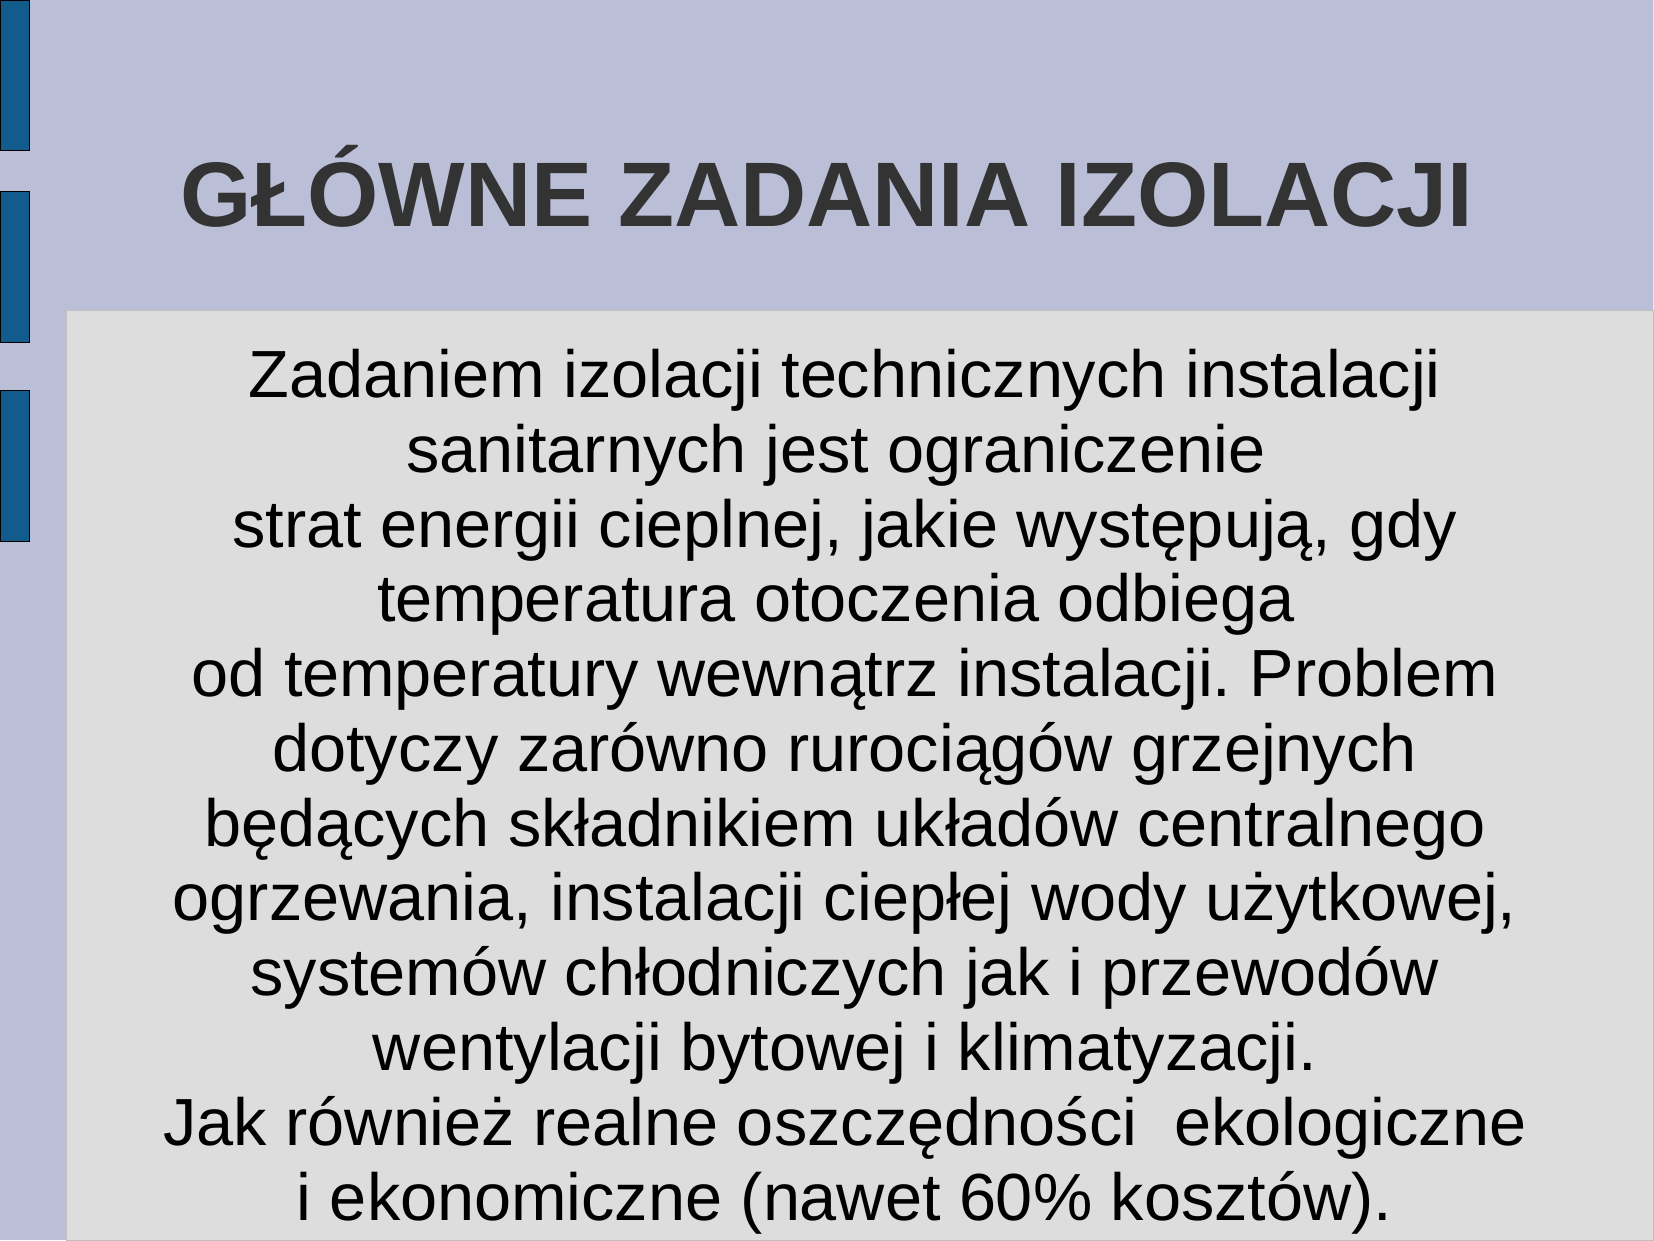

# GŁÓWNE ZADANIA IZOLACJI
Zadaniem izolacji technicznych instalacji sanitarnych jest ograniczenie
strat energii cieplnej, jakie występują, gdy temperatura otoczenia odbiega
od temperatury wewnątrz instalacji. Problem dotyczy zarówno rurociągów grzejnych
będących składnikiem układów centralnego ogrzewania, instalacji ciepłej wody użytkowej,
systemów chłodniczych jak i przewodów wentylacji bytowej i klimatyzacji.
Jak również realne oszczędności ekologiczne i ekonomiczne (nawet 60% kosztów).